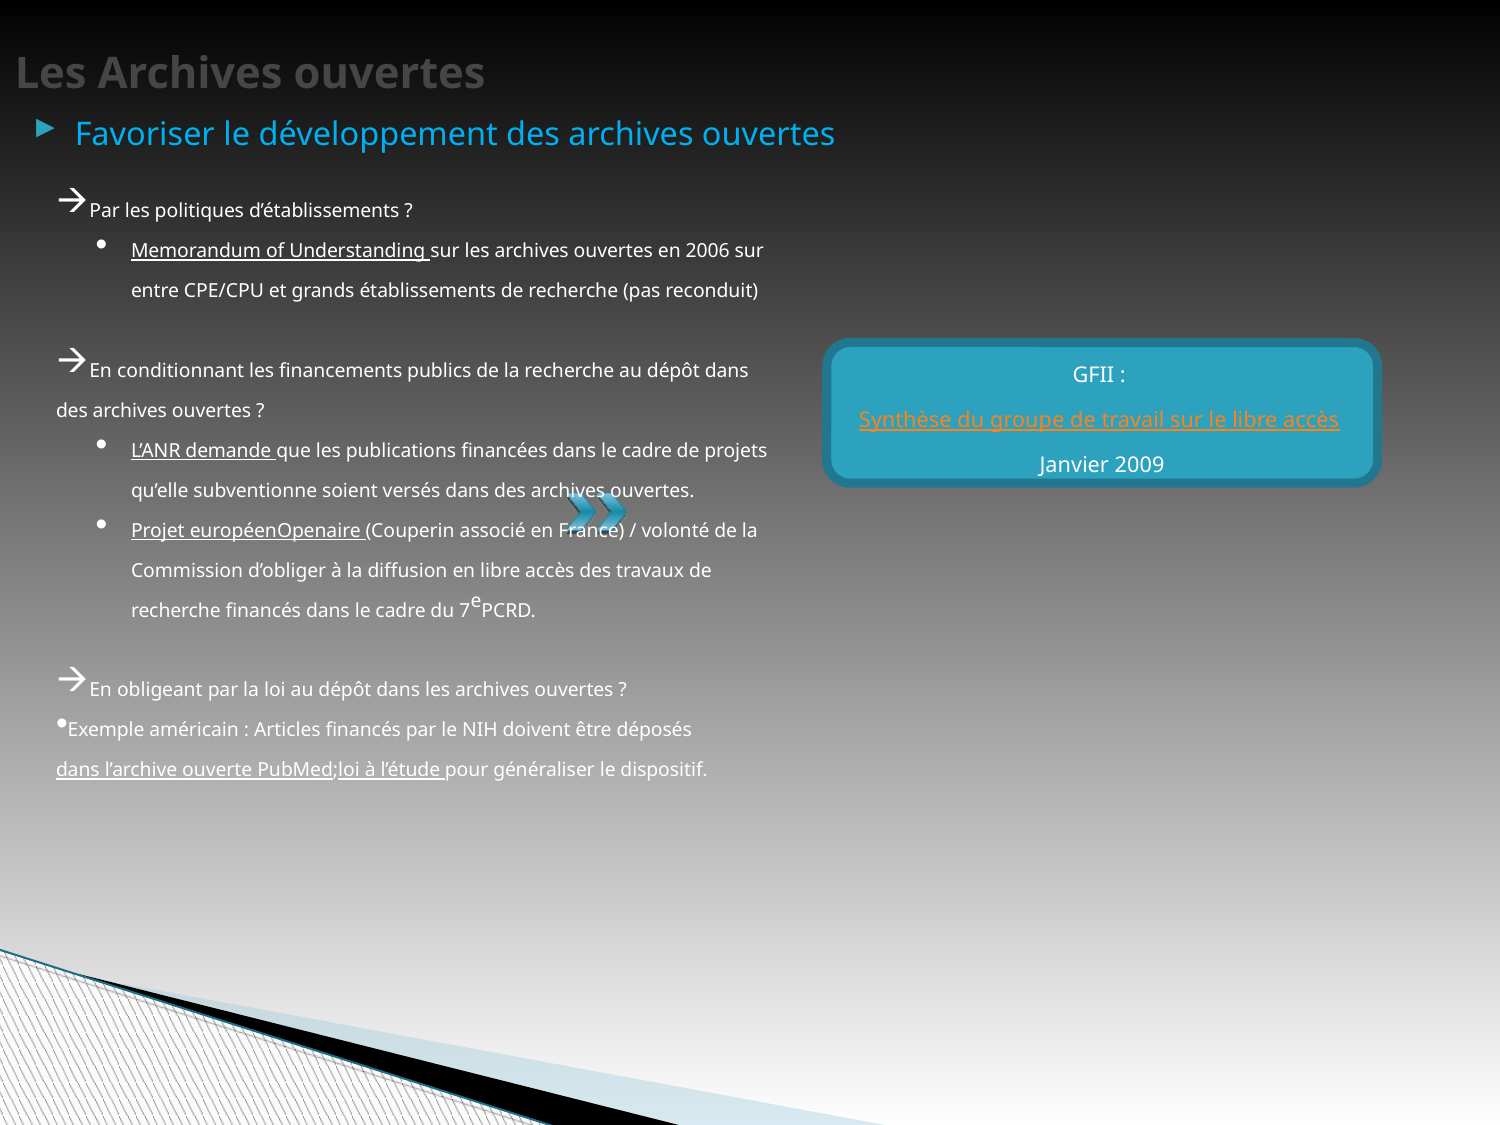

Les Archives ouvertes
# Favoriser le développement des archives ouvertes
Par les politiques d’établissements ?
Memorandum of Understanding sur les archives ouvertes en 2006 sur entre CPE/CPU et grands établissements de recherche (pas reconduit)
En conditionnant les financements publics de la recherche au dépôt dans des archives ouvertes ?
L’ANR demande que les publications financées dans le cadre de projets qu’elle subventionne soient versés dans des archives ouvertes.
Projet européenOpenaire (Couperin associé en France) / volonté de la Commission d’obliger à la diffusion en libre accès des travaux de recherche financés dans le cadre du 7ePCRD.
En obligeant par la loi au dépôt dans les archives ouvertes ?
Exemple américain : Articles financés par le NIH doivent être déposés dans l’archive ouverte PubMed;loi à l’étude pour généraliser le dispositif.
GFII : Synthèse du groupe de travail sur le libre accès
Janvier 2009